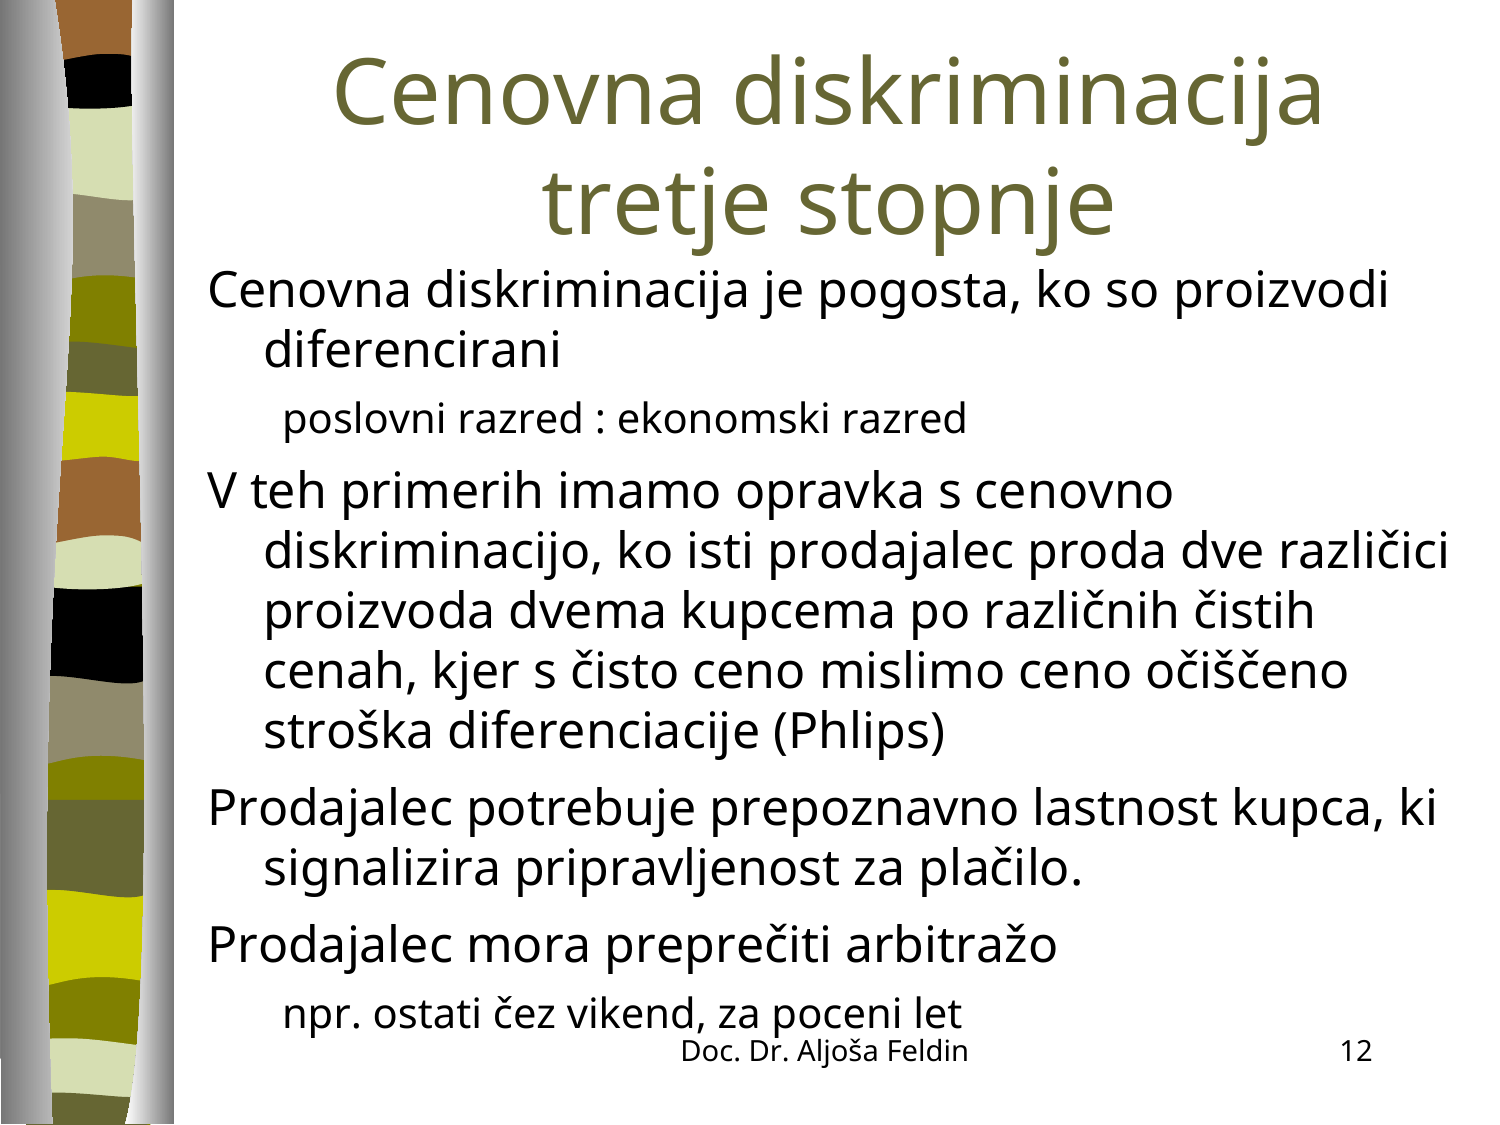

# Cenovna diskriminacija tretje stopnje
Cenovna diskriminacija je pogosta, ko so proizvodi diferencirani
poslovni razred : ekonomski razred
V teh primerih imamo opravka s cenovno diskriminacijo, ko isti prodajalec proda dve različici proizvoda dvema kupcema po različnih čistih cenah, kjer s čisto ceno mislimo ceno očiščeno stroška diferenciacije (Phlips)
Prodajalec potrebuje prepoznavno lastnost kupca, ki signalizira pripravljenost za plačilo.
Prodajalec mora preprečiti arbitražo
npr. ostati čez vikend, za poceni let
Doc. Dr. Aljoša Feldin